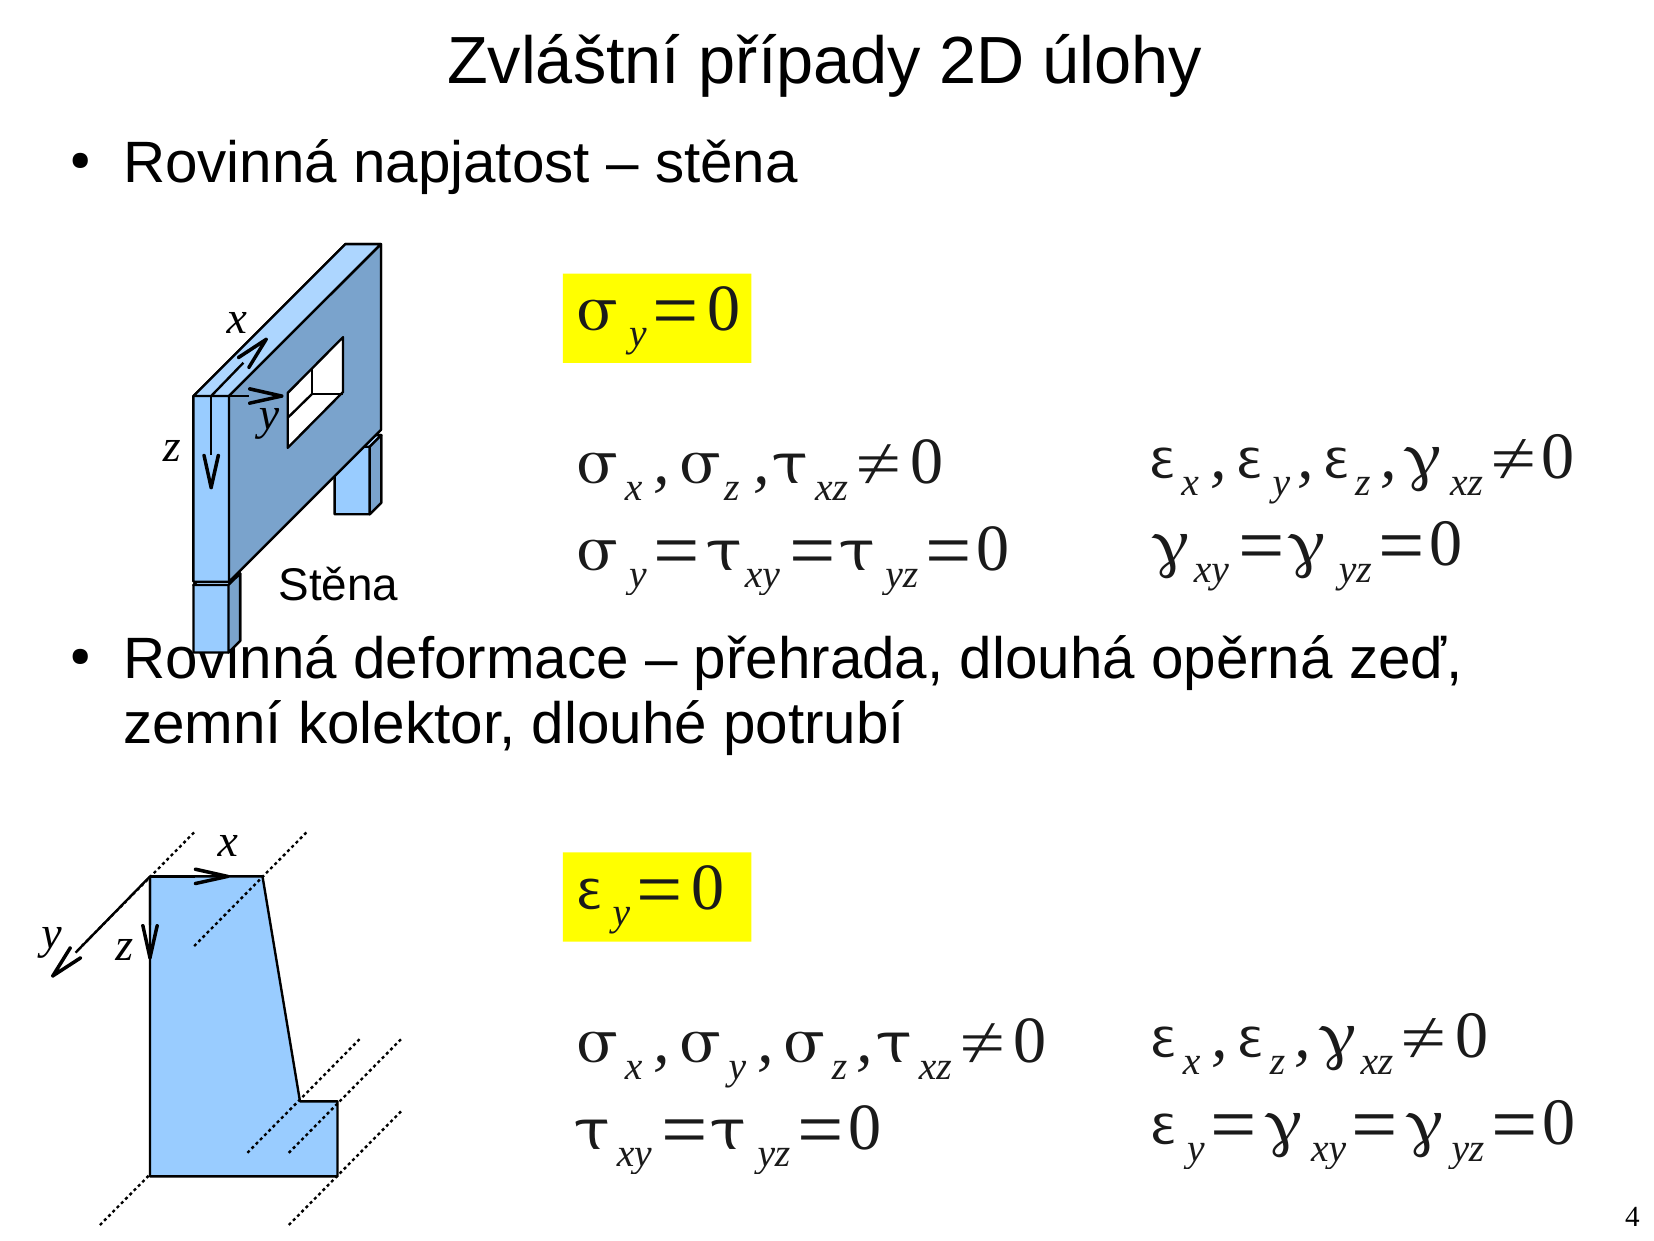

# Zvláštní případy 2D úlohy
Rovinná napjatost – stěna
Rovinná deformace – přehrada, dlouhá opěrná zeď, zemní kolektor, dlouhé potrubí
x
y
z
Stěna
x
y
z
4